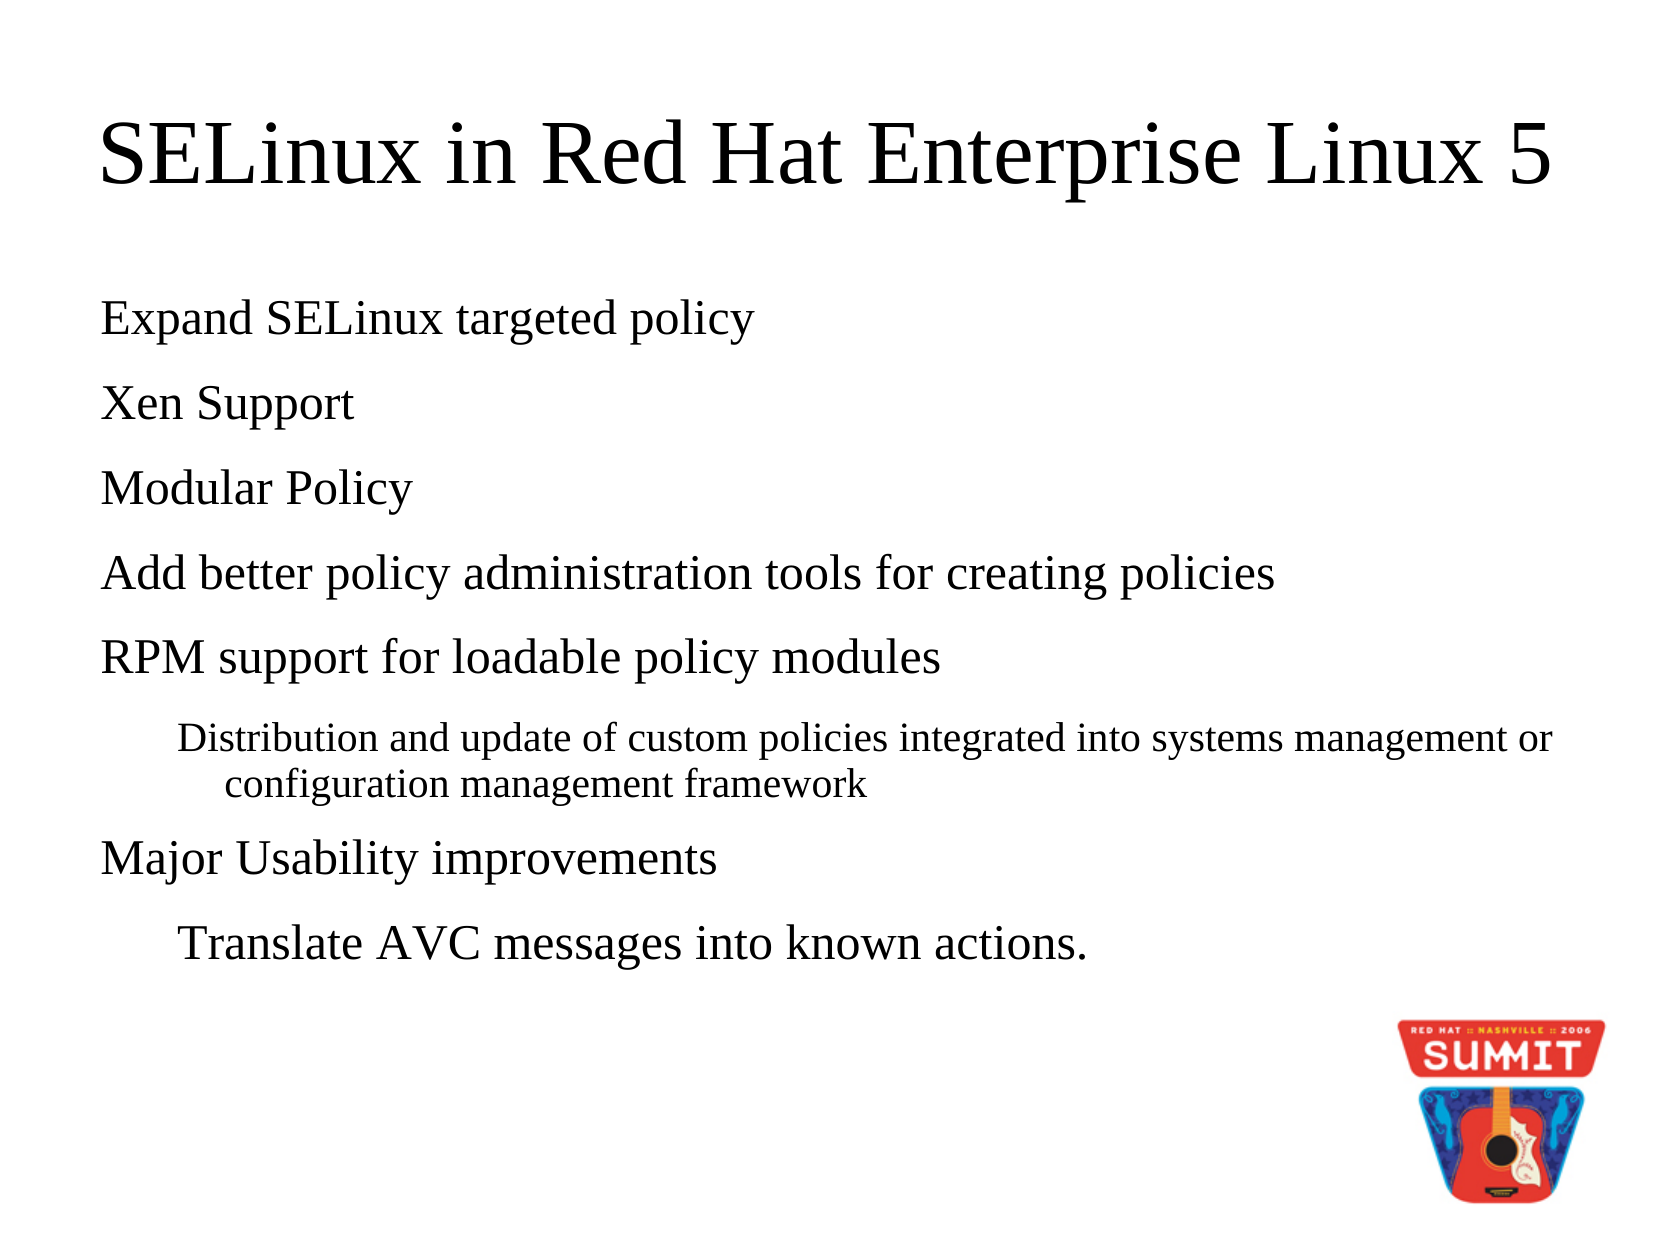

# SELinux in Red Hat Enterprise Linux 5
Expand SELinux targeted policy
Xen Support
Modular Policy
Add better policy administration tools for creating policies
RPM support for loadable policy modules
Distribution and update of custom policies integrated into systems management or configuration management framework
Major Usability improvements
Translate AVC messages into known actions.